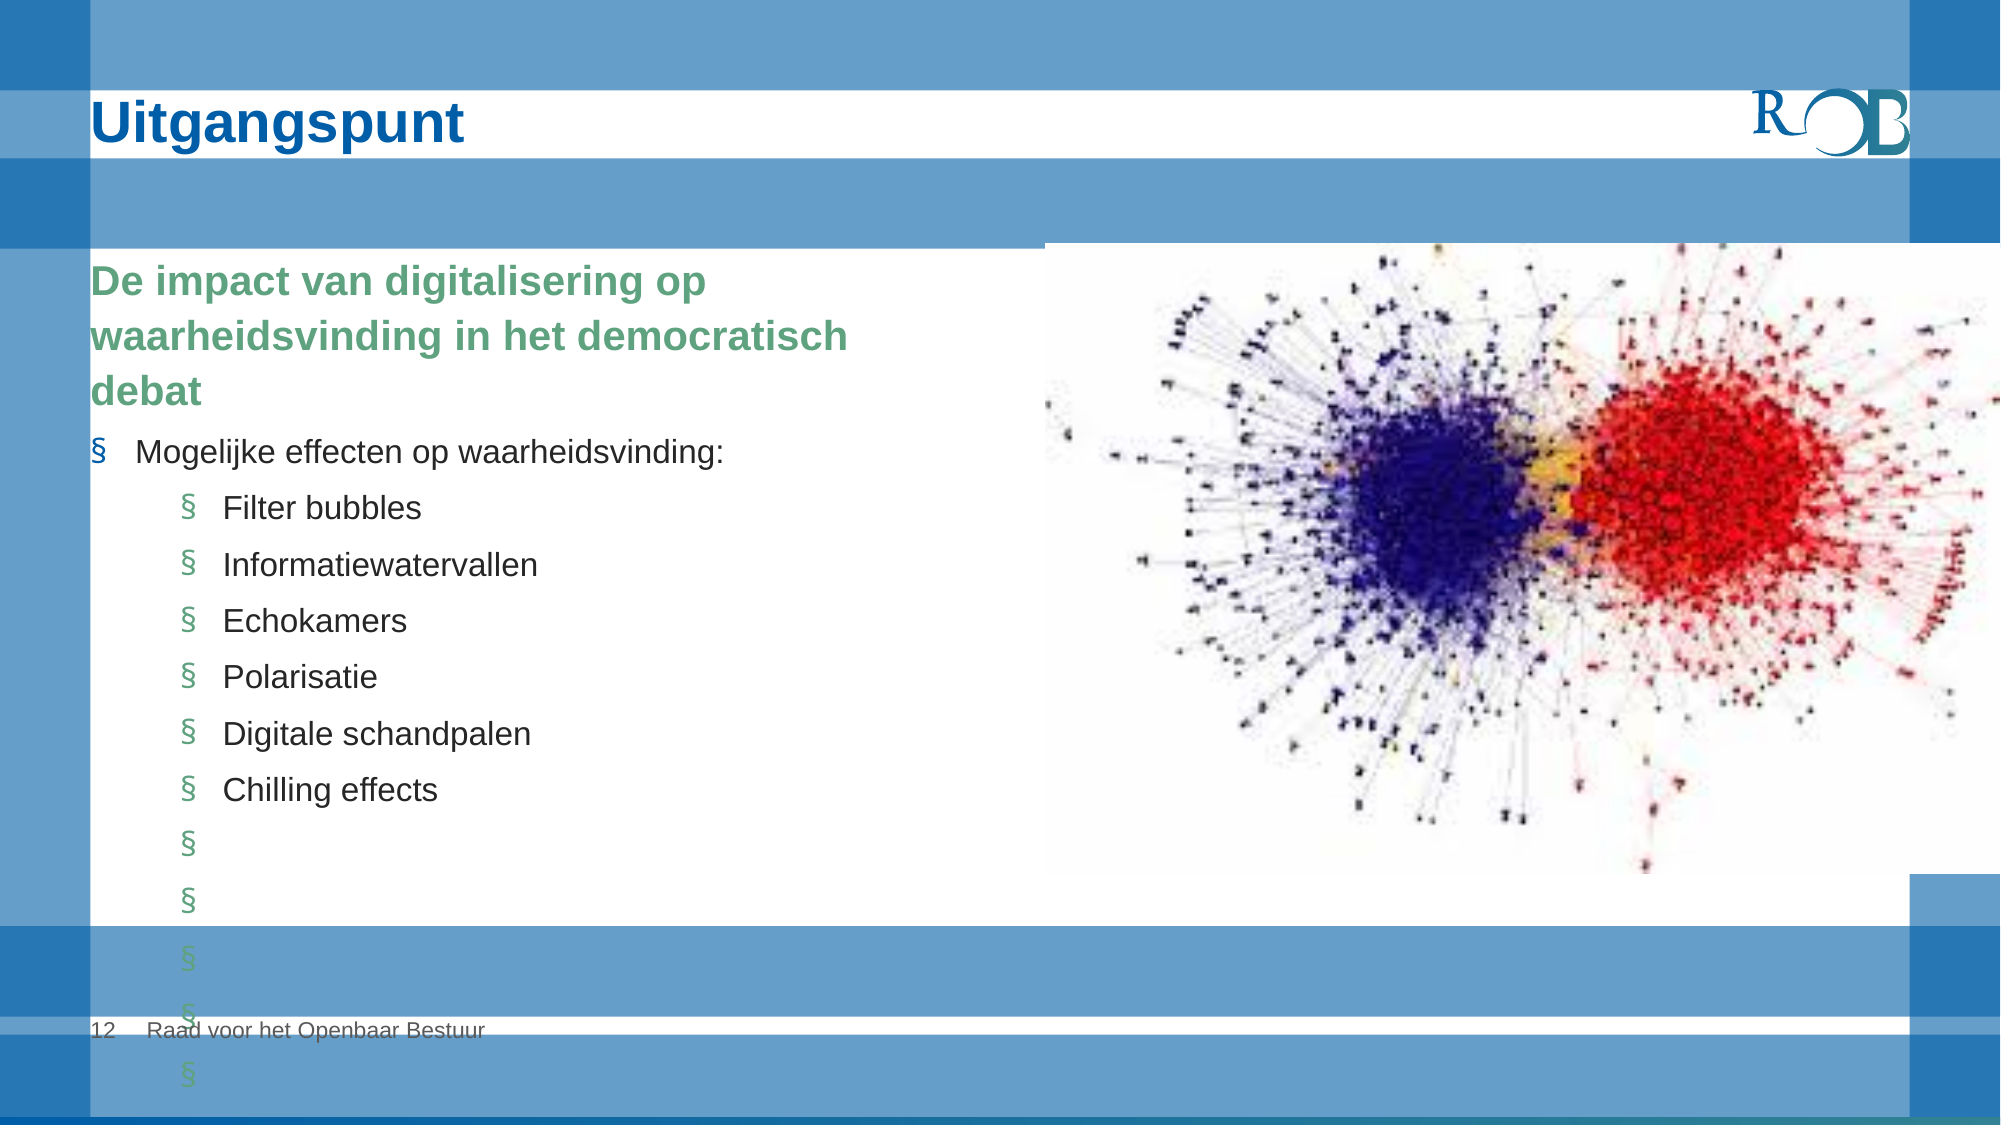

# Uitgangspunt
De impact van digitalisering op waarheidsvinding in het democratisch debat
Mogelijke effecten op waarheidsvinding:
Filter bubbles
Informatiewatervallen
Echokamers
Polarisatie
Digitale schandpalen
Chilling effects
Raad voor het Openbaar Bestuur